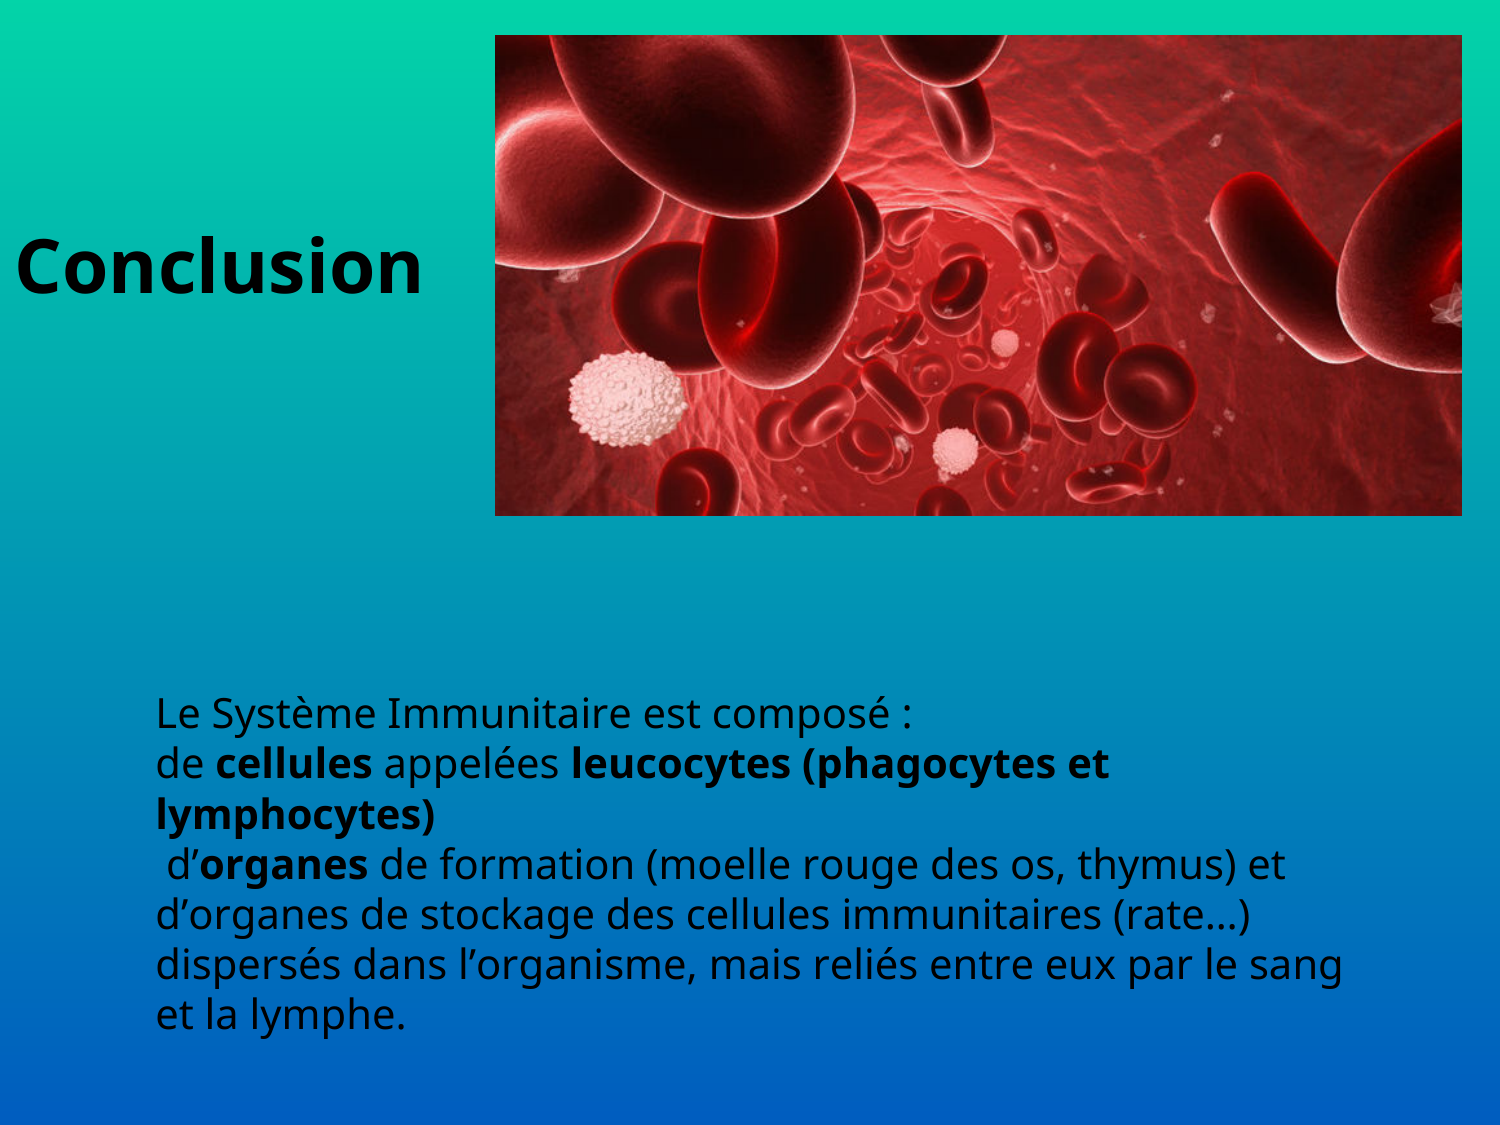

Conclusion
Le Système Immunitaire est composé :
de cellules appelées leucocytes (phagocytes et lymphocytes)
 d’organes de formation (moelle rouge des os, thymus) et d’organes de stockage des cellules immunitaires (rate…) dispersés dans l’organisme, mais reliés entre eux par le sang et la lymphe.